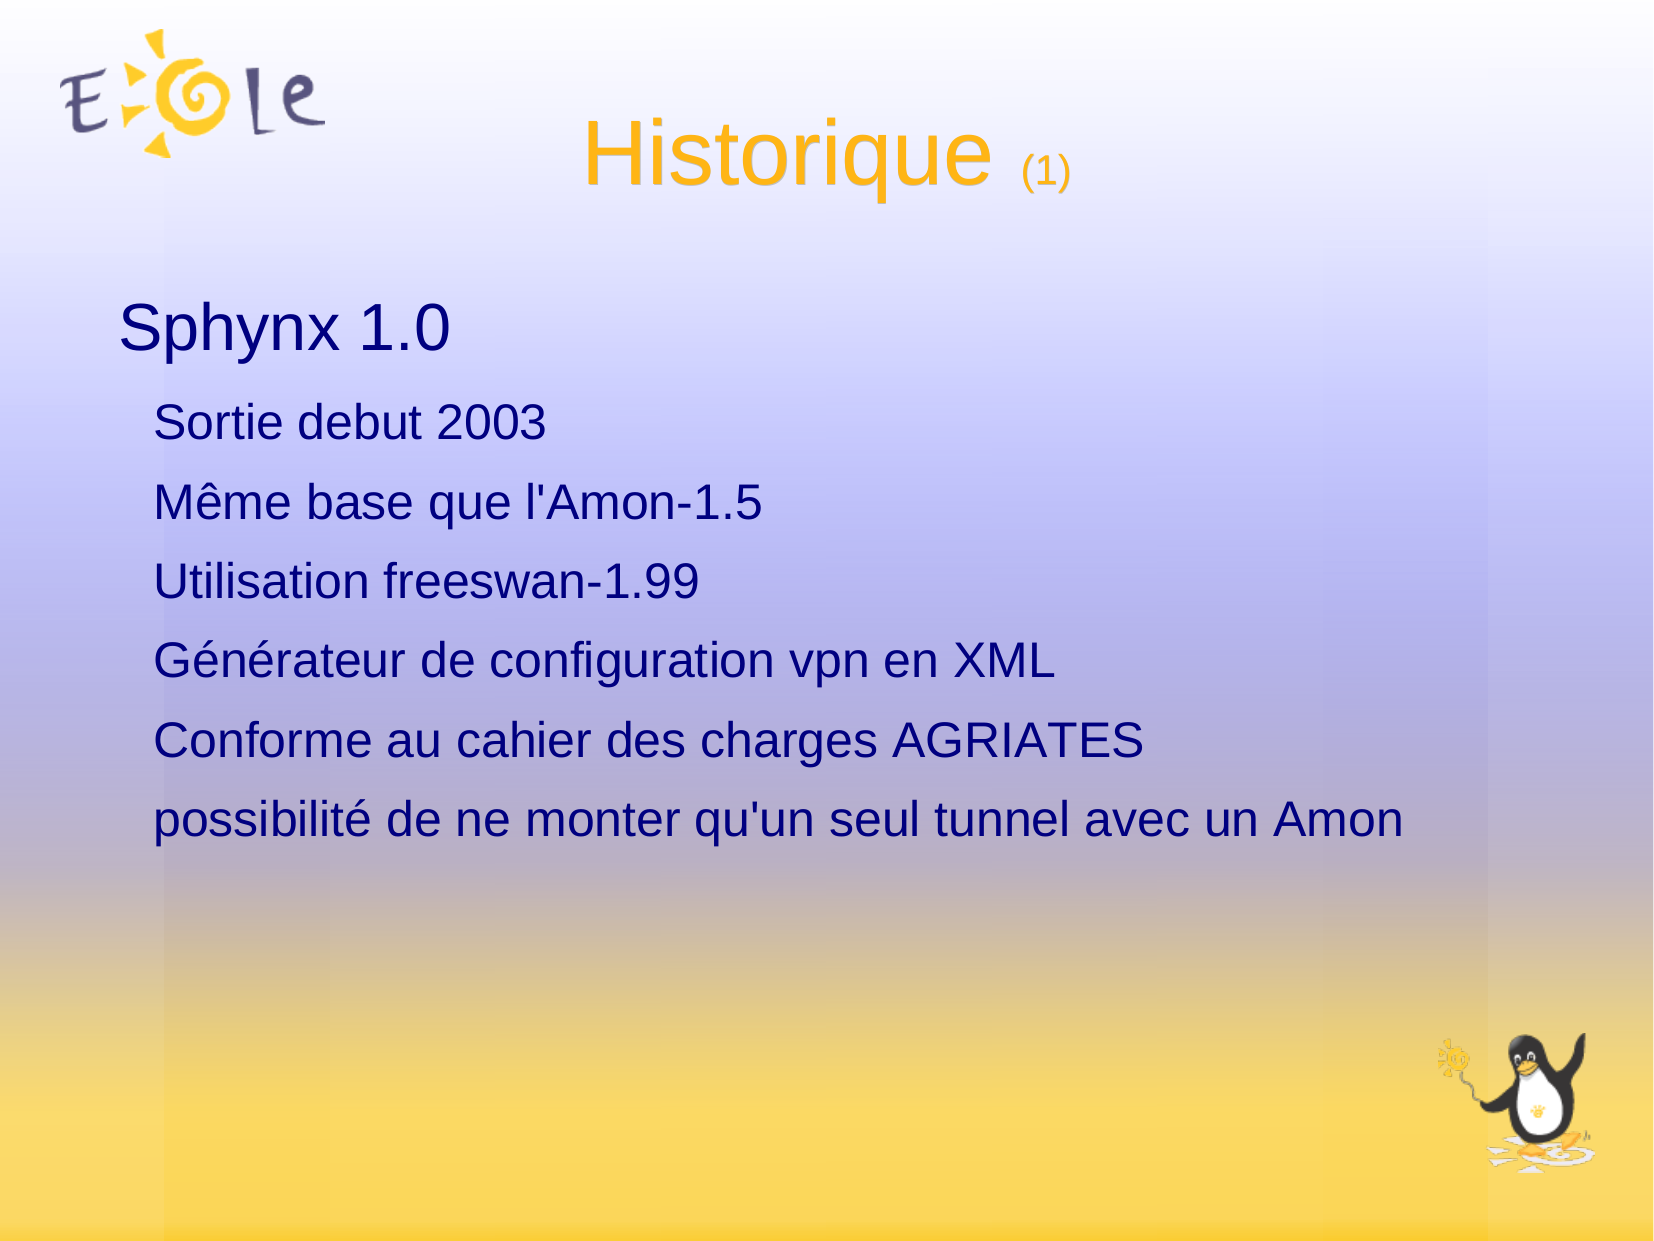

# Historique (1)
Sphynx 1.0
Sortie debut 2003
Même base que l'Amon-1.5
Utilisation freeswan-1.99
Générateur de configuration vpn en XML
Conforme au cahier des charges AGRIATES
possibilité de ne monter qu'un seul tunnel avec un Amon